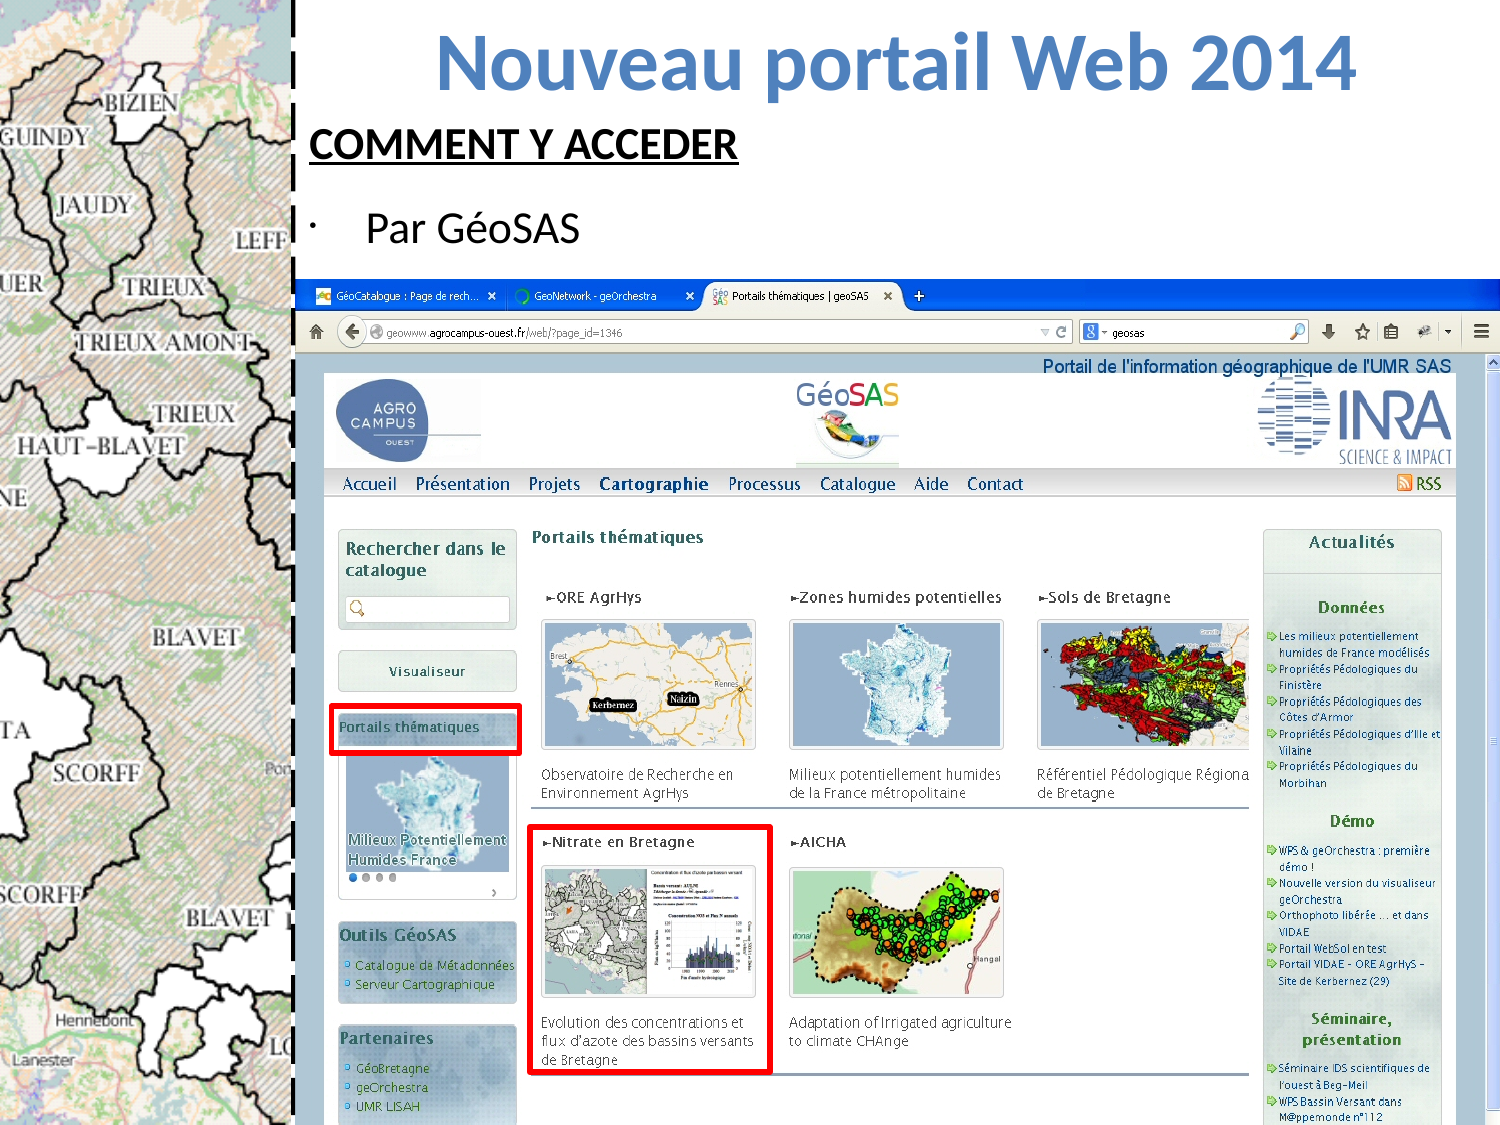

# Nouveau portail Web 2014
COMMENT Y ACCEDER
Par GéoSAS